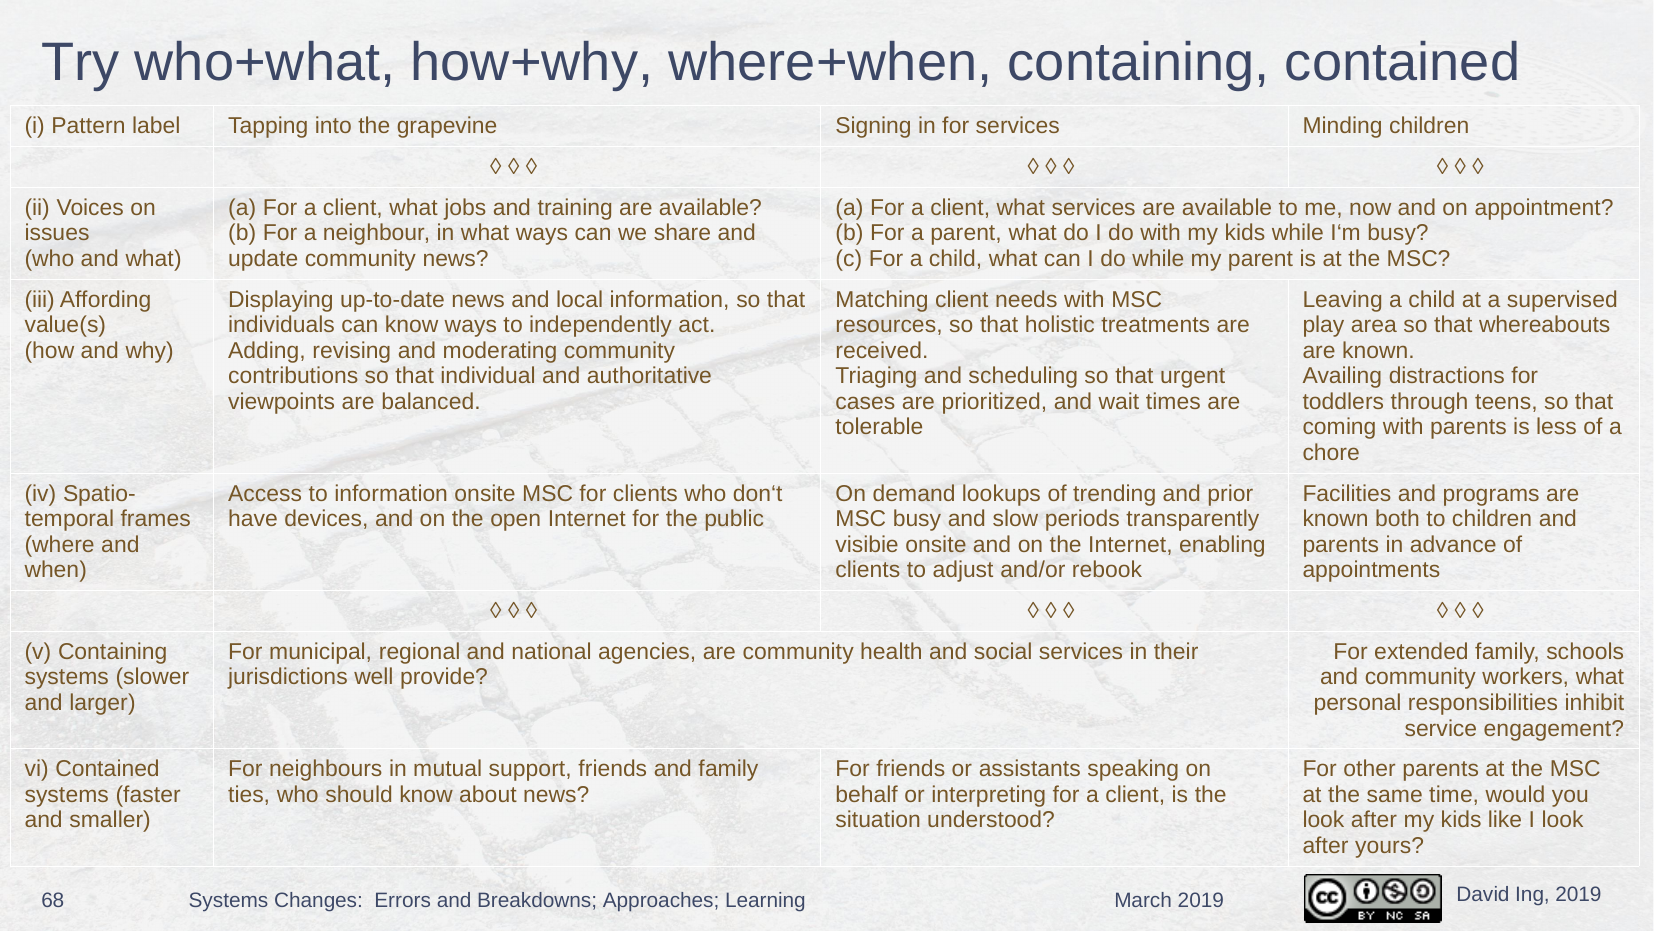

# Try who+what, how+why, where+when, containing, contained
| (i) Pattern label | Tapping into the grapevine | Signing in for services | Minding children |
| --- | --- | --- | --- |
| | ◊ ◊ ◊ | ◊ ◊ ◊ | ◊ ◊ ◊ |
| (ii) Voices on issues (who and what) | (a) For a client, what jobs and training are available? (b) For a neighbour, in what ways can we share and update community news? | (a) For a client, what services are available to me, now and on appointment? (b) For a parent, what do I do with my kids while I‘m busy? (c) For a child, what can I do while my parent is at the MSC? | |
| (iii) Affording value(s) (how and why) | Displaying up-to-date news and local information, so that individuals can know ways to independently act. Adding, revising and moderating community contributions so that individual and authoritative viewpoints are balanced. | Matching client needs with MSC resources, so that holistic treatments are received. Triaging and scheduling so that urgent cases are prioritized, and wait times are tolerable | Leaving a child at a supervised play area so that whereabouts are known. Availing distractions for toddlers through teens, so that coming with parents is less of a chore |
| (iv) Spatio-temporal frames (where and when) | Access to information onsite MSC for clients who don‘t have devices, and on the open Internet for the public | On demand lookups of trending and prior MSC busy and slow periods transparently visibie onsite and on the Internet, enabling clients to adjust and/or rebook | Facilities and programs are known both to children and parents in advance of appointments |
| | ◊ ◊ ◊ | ◊ ◊ ◊ | ◊ ◊ ◊ |
| (v) Containing systems (slower and larger) | For municipal, regional and national agencies, are community health and social services in their jurisdictions well provide? | | For extended family, schools and community workers, what personal responsibilities inhibit service engagement? |
| vi) Contained systems (faster and smaller) | For neighbours in mutual support, friends and family ties, who should know about news? | For friends or assistants speaking on behalf or interpreting for a client, is the situation understood? | For other parents at the MSC at the same time, would you look after my kids like I look after yours? |
Systems Changes: Errors and Breakdowns; Approaches; Learning
March 2019